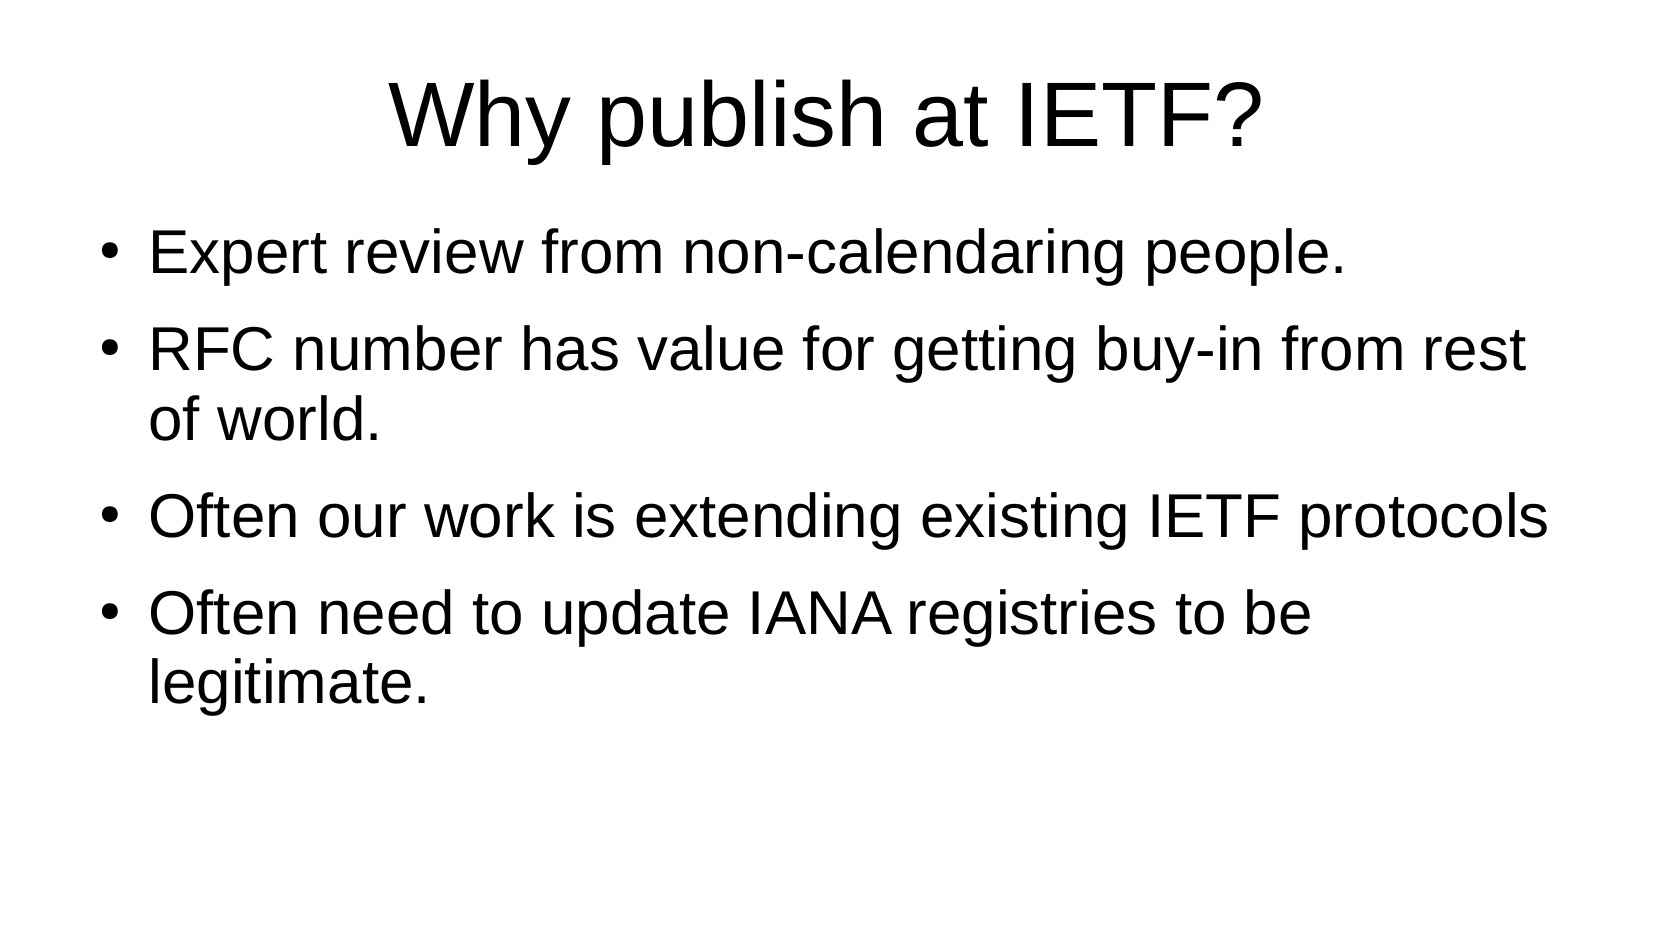

# Why publish at IETF?
Expert review from non-calendaring people.
RFC number has value for getting buy-in from rest of world.
Often our work is extending existing IETF protocols
Often need to update IANA registries to be legitimate.